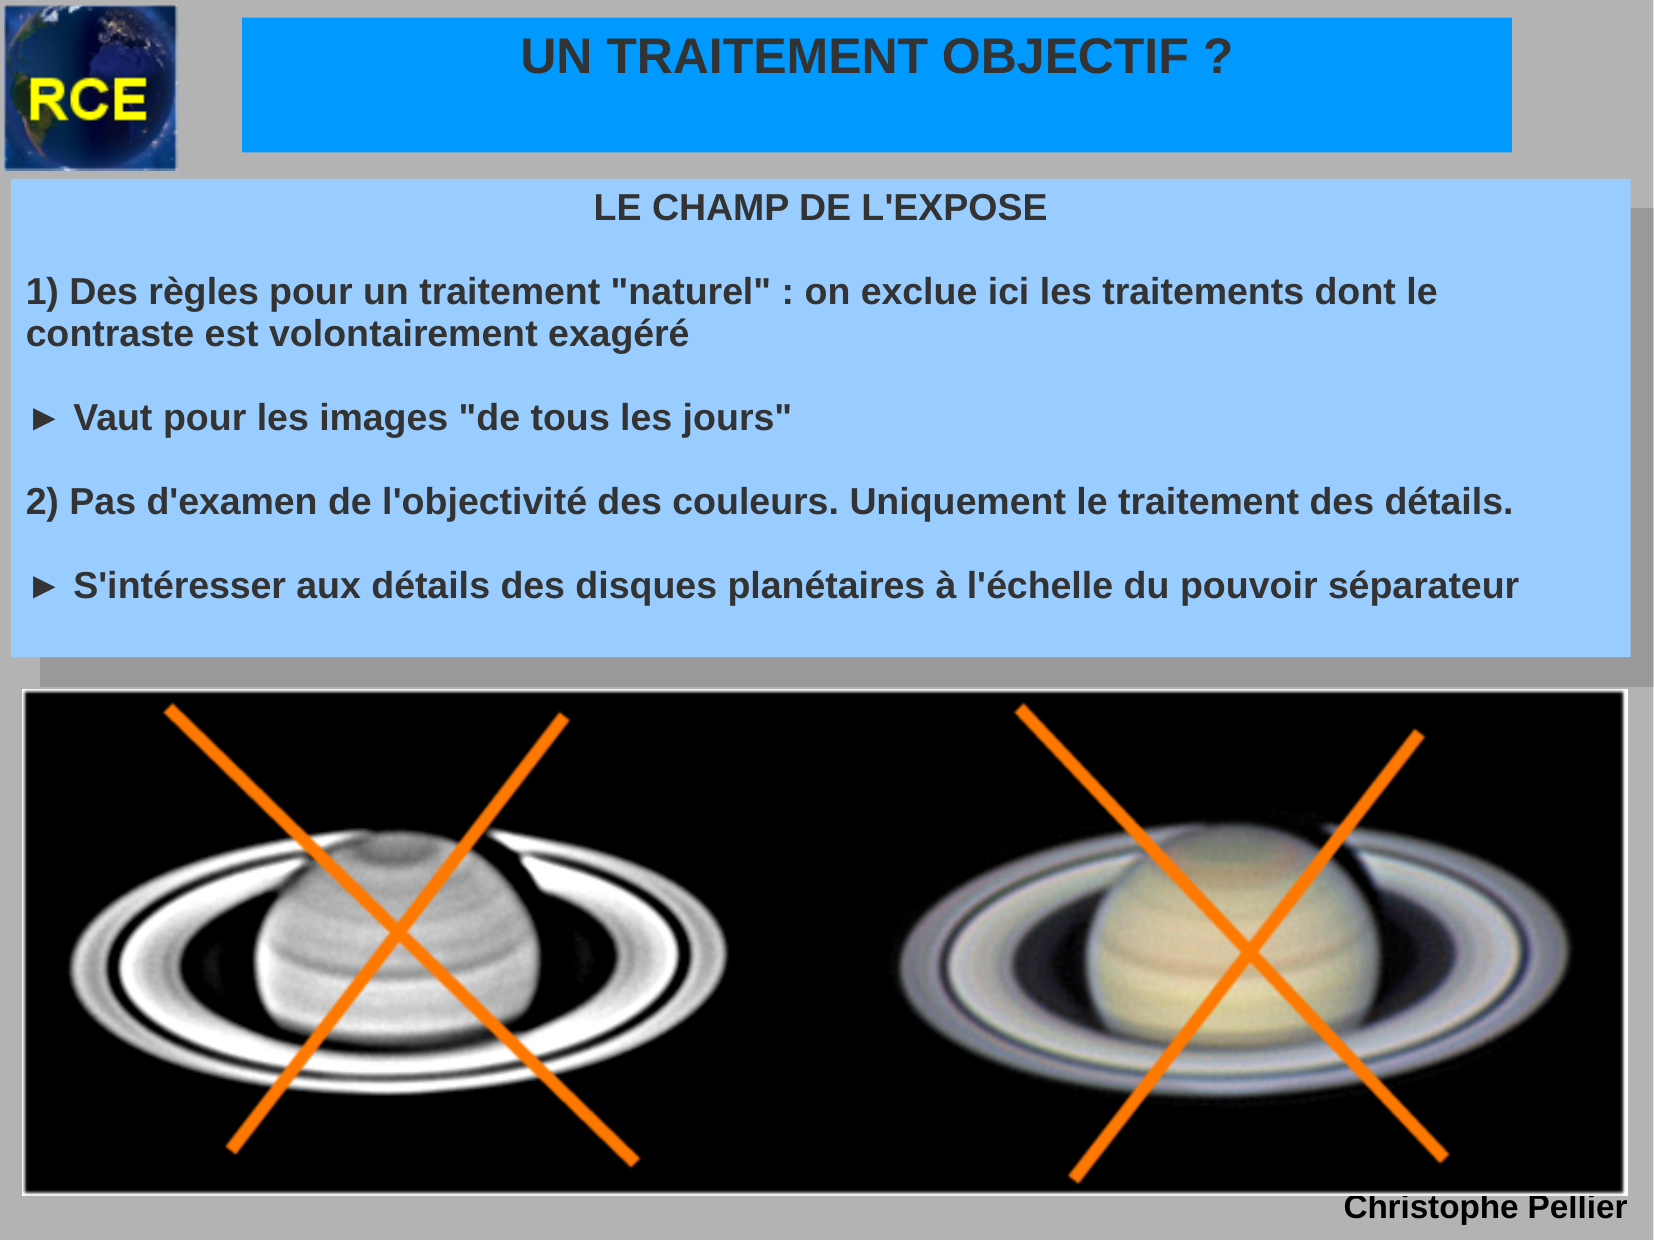

UN TRAITEMENT OBJECTIF ?
LE CHAMP DE L'EXPOSE
1) Des règles pour un traitement "naturel" : on exclue ici les traitements dont le contraste est volontairement exagéré
► Vaut pour les images "de tous les jours"
2) Pas d'examen de l'objectivité des couleurs. Uniquement le traitement des détails.
► S'intéresser aux détails des disques planétaires à l'échelle du pouvoir séparateur
Christophe Pellier